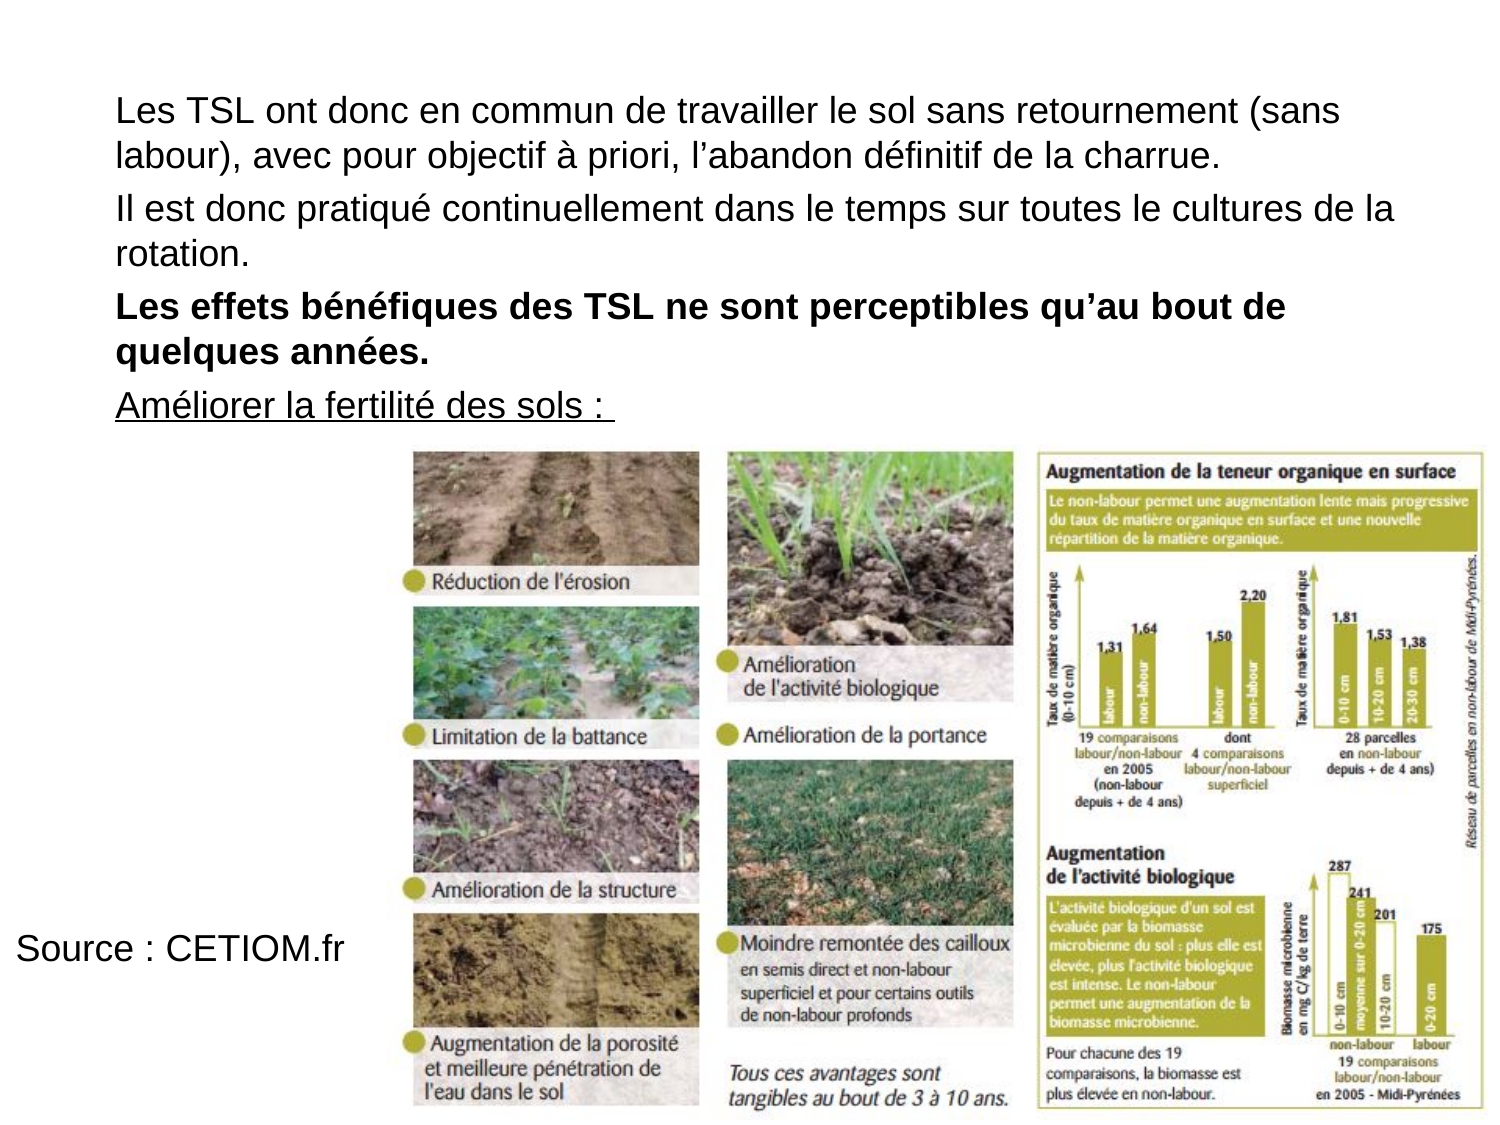

# Les TSL ont donc en commun de travailler le sol sans retournement (sans labour), avec pour objectif à priori, l’abandon définitif de la charrue.
Il est donc pratiqué continuellement dans le temps sur toutes le cultures de la rotation.
Les effets bénéfiques des TSL ne sont perceptibles qu’au bout de quelques années.
Améliorer la fertilité des sols :
Source : CETIOM.fr